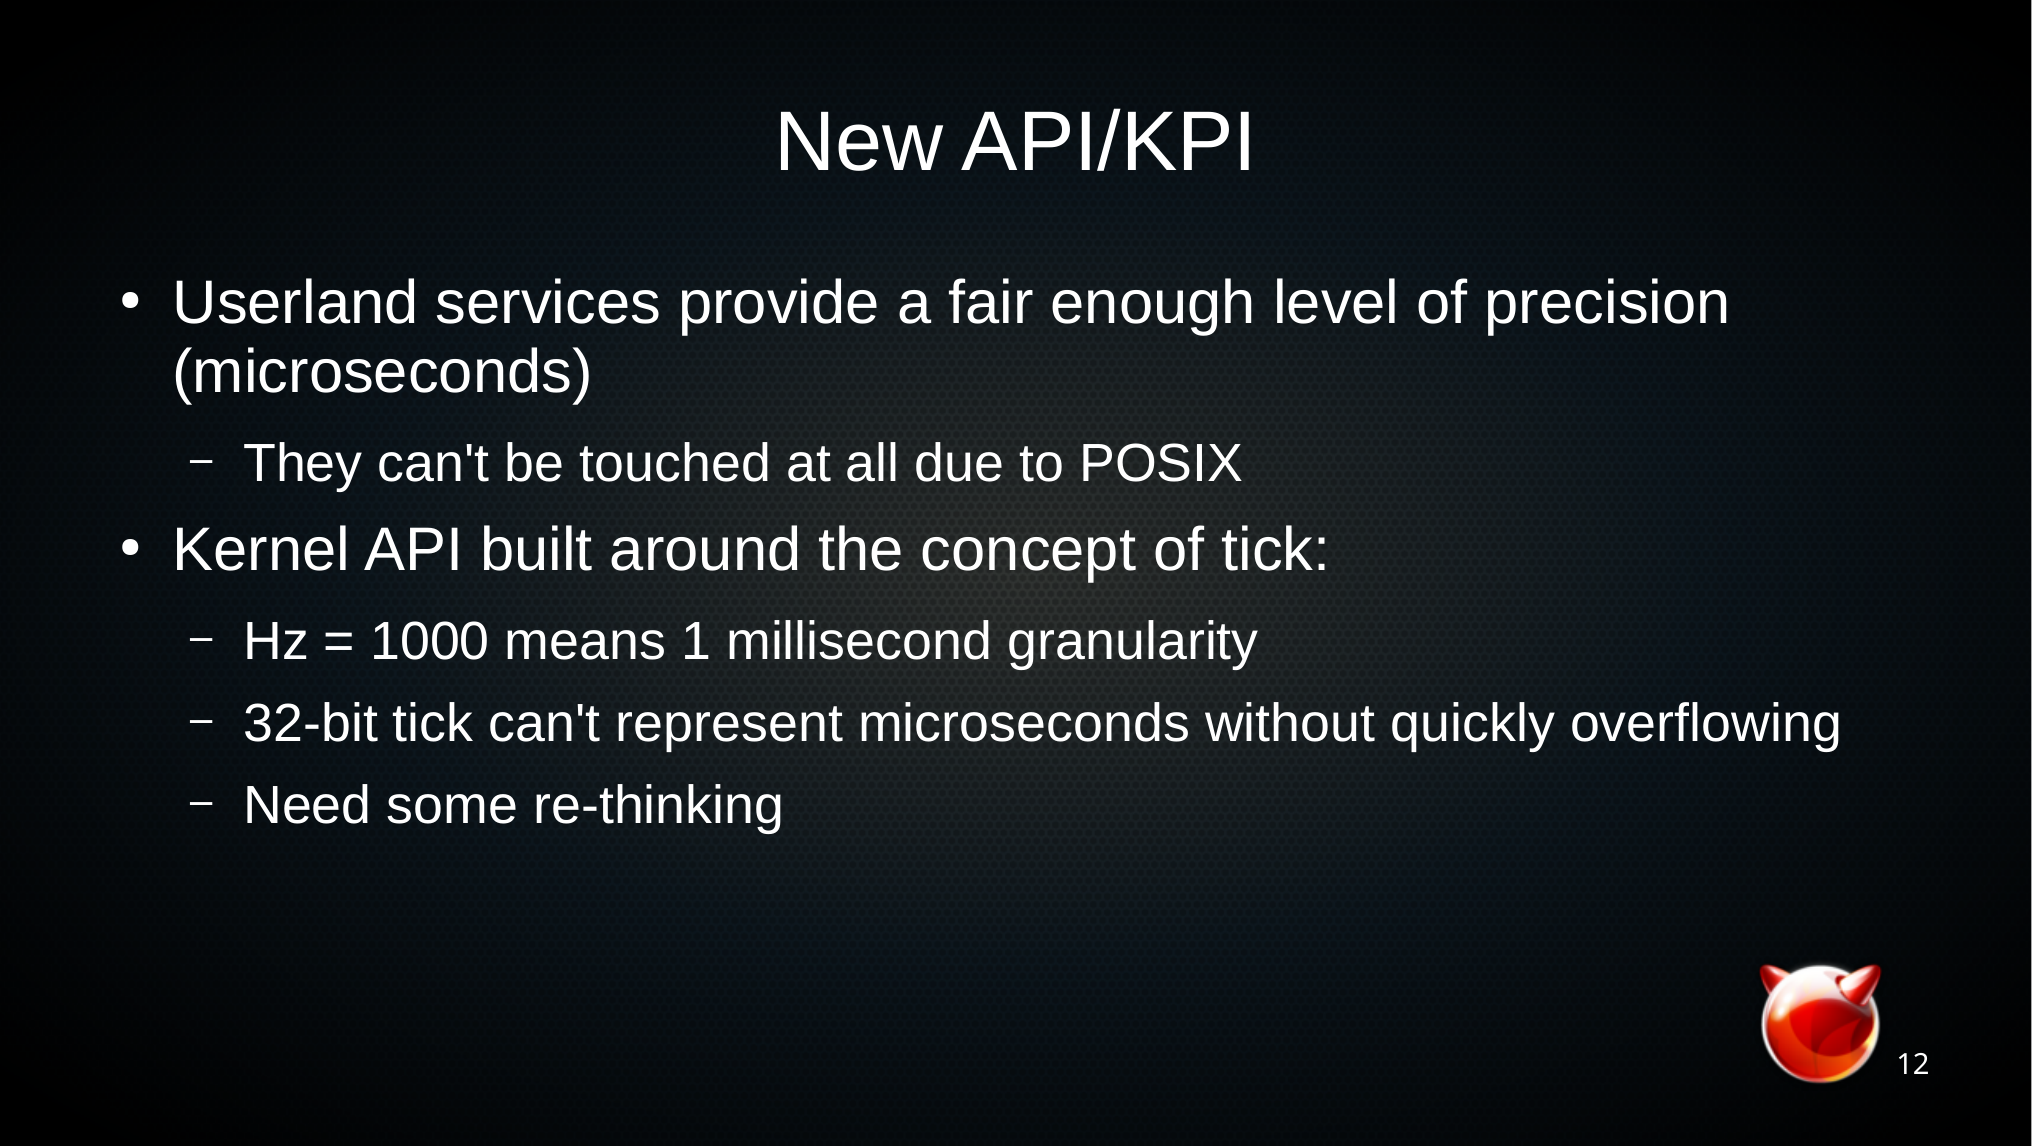

# New API/KPI
Userland services provide a fair enough level of precision (microseconds)
They can't be touched at all due to POSIX
Kernel API built around the concept of tick:
Hz = 1000 means 1 millisecond granularity
32-bit tick can't represent microseconds without quickly overflowing
Need some re-thinking
12